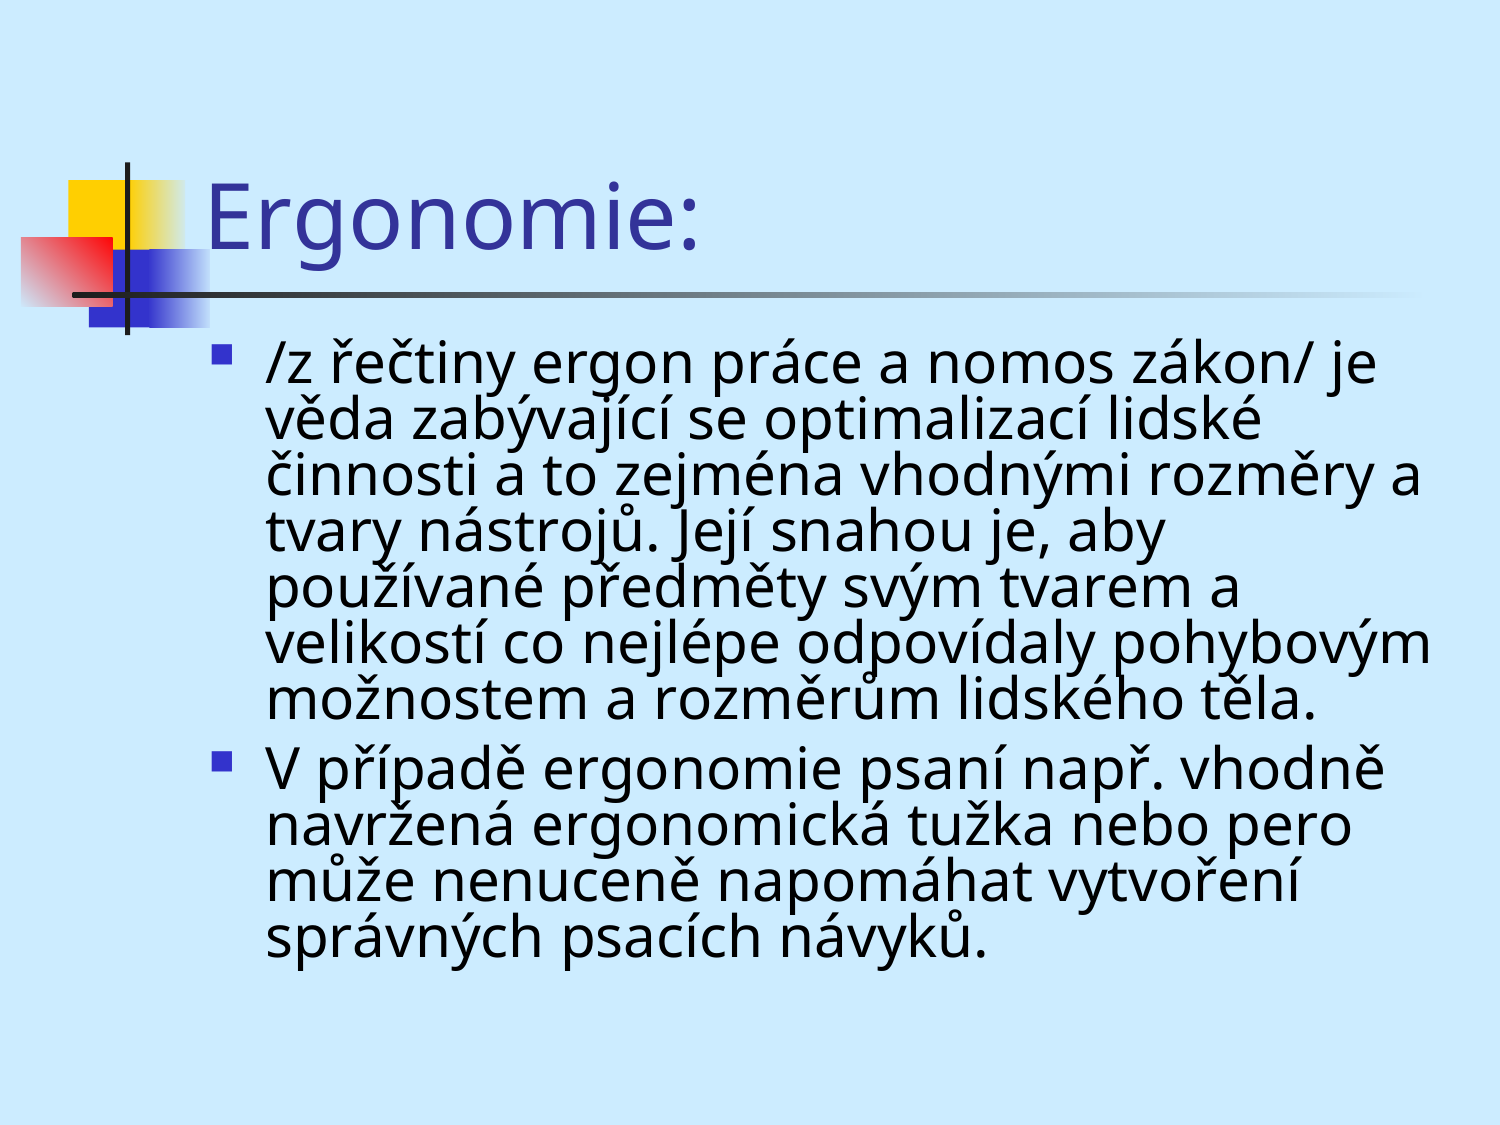

# Ergonomie:
/z řečtiny ergon práce a nomos zákon/ je věda zabývající se optimalizací lidské činnosti a to zejména vhodnými rozměry a tvary nástrojů. Její snahou je, aby používané předměty svým tvarem a velikostí co nejlépe odpovídaly pohybovým možnostem a rozměrům lidského těla.
V případě ergonomie psaní např. vhodně navržená ergonomická tužka nebo pero může nenuceně napomáhat vytvoření správných psacích návyků.